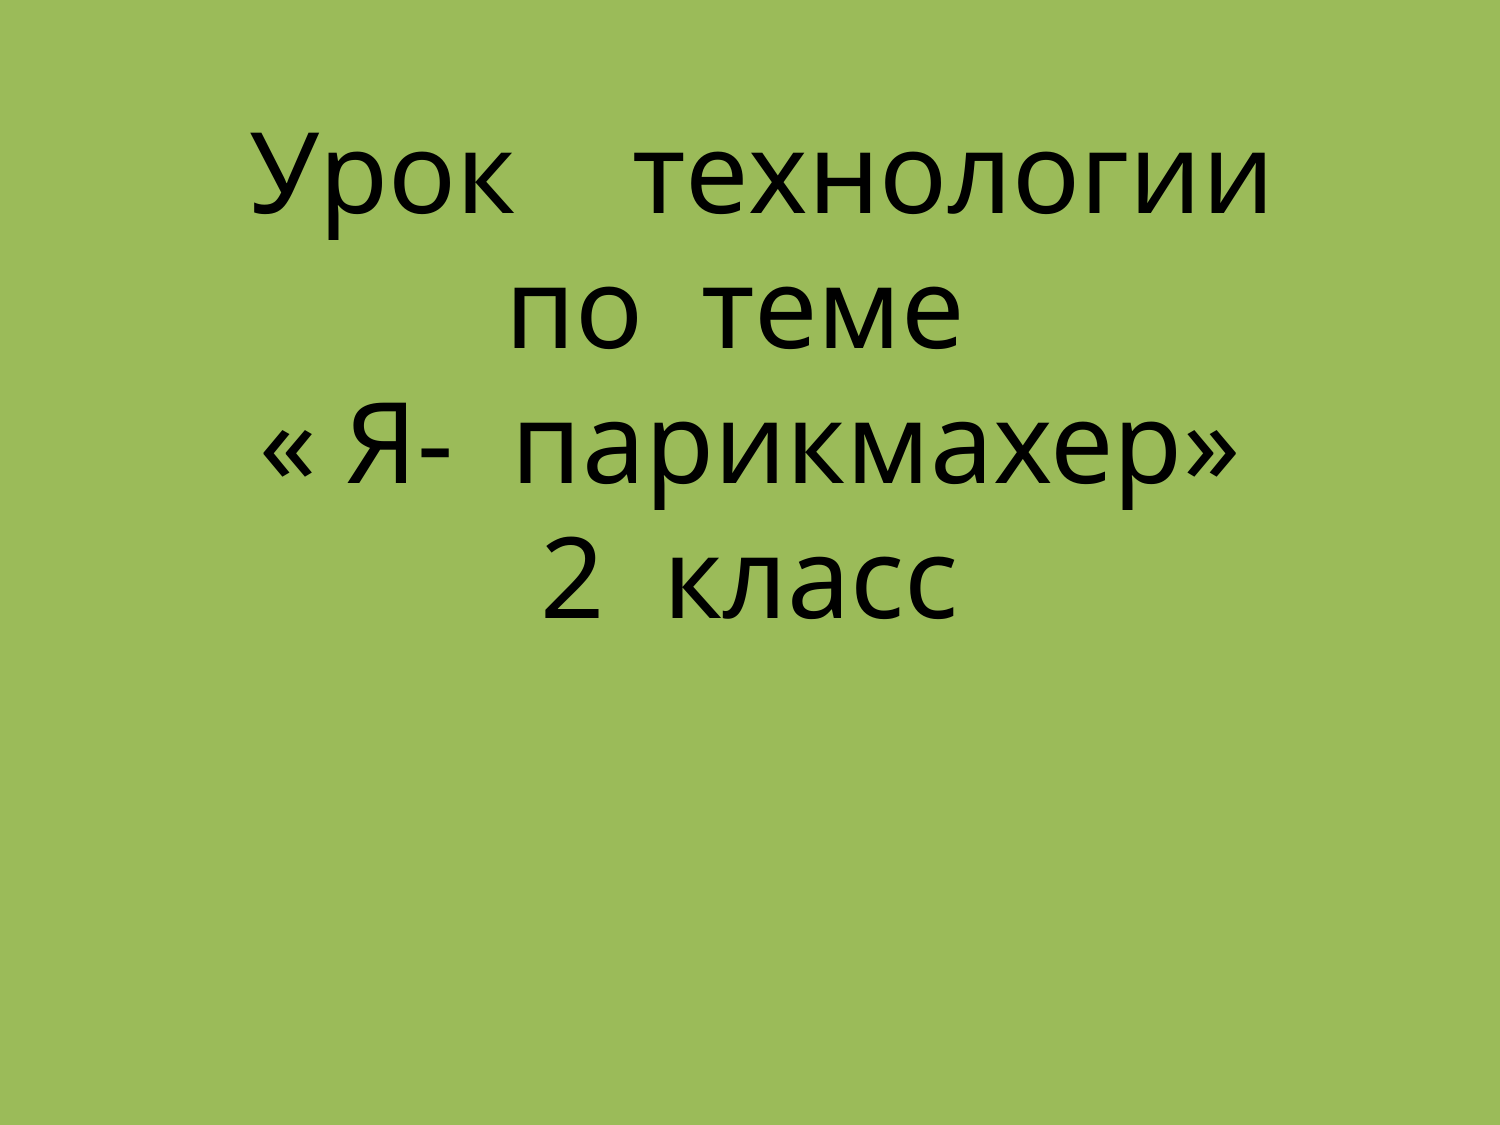

# Урок технологии по теме « Я- парикмахер» 2 класс